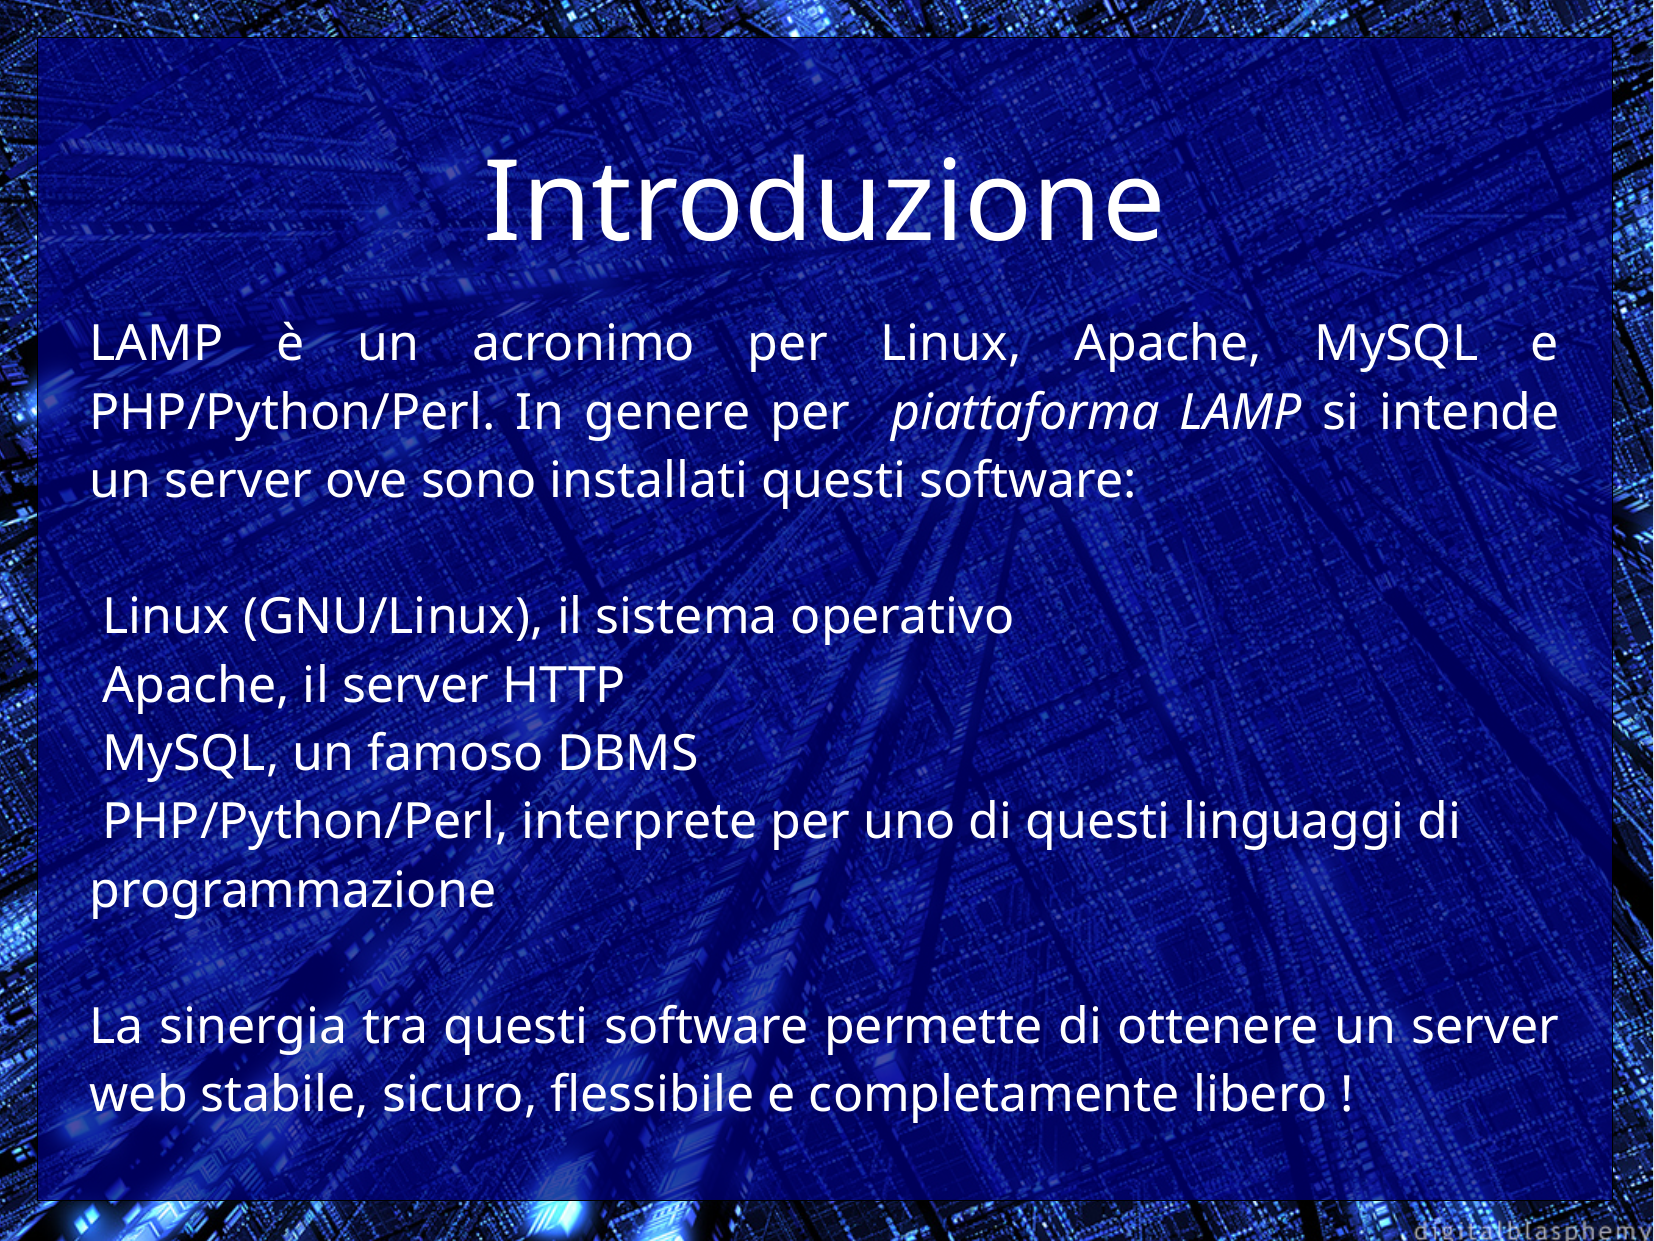

Introduzione
#
LAMP è un acronimo per Linux, Apache, MySQL e PHP/Python/Perl. In genere per piattaforma LAMP si intende un server ove sono installati questi software:
 Linux (GNU/Linux), il sistema operativo
 Apache, il server HTTP
 MySQL, un famoso DBMS
 PHP/Python/Perl, interprete per uno di questi linguaggi di programmazione
La sinergia tra questi software permette di ottenere un server web stabile, sicuro, flessibile e completamente libero !